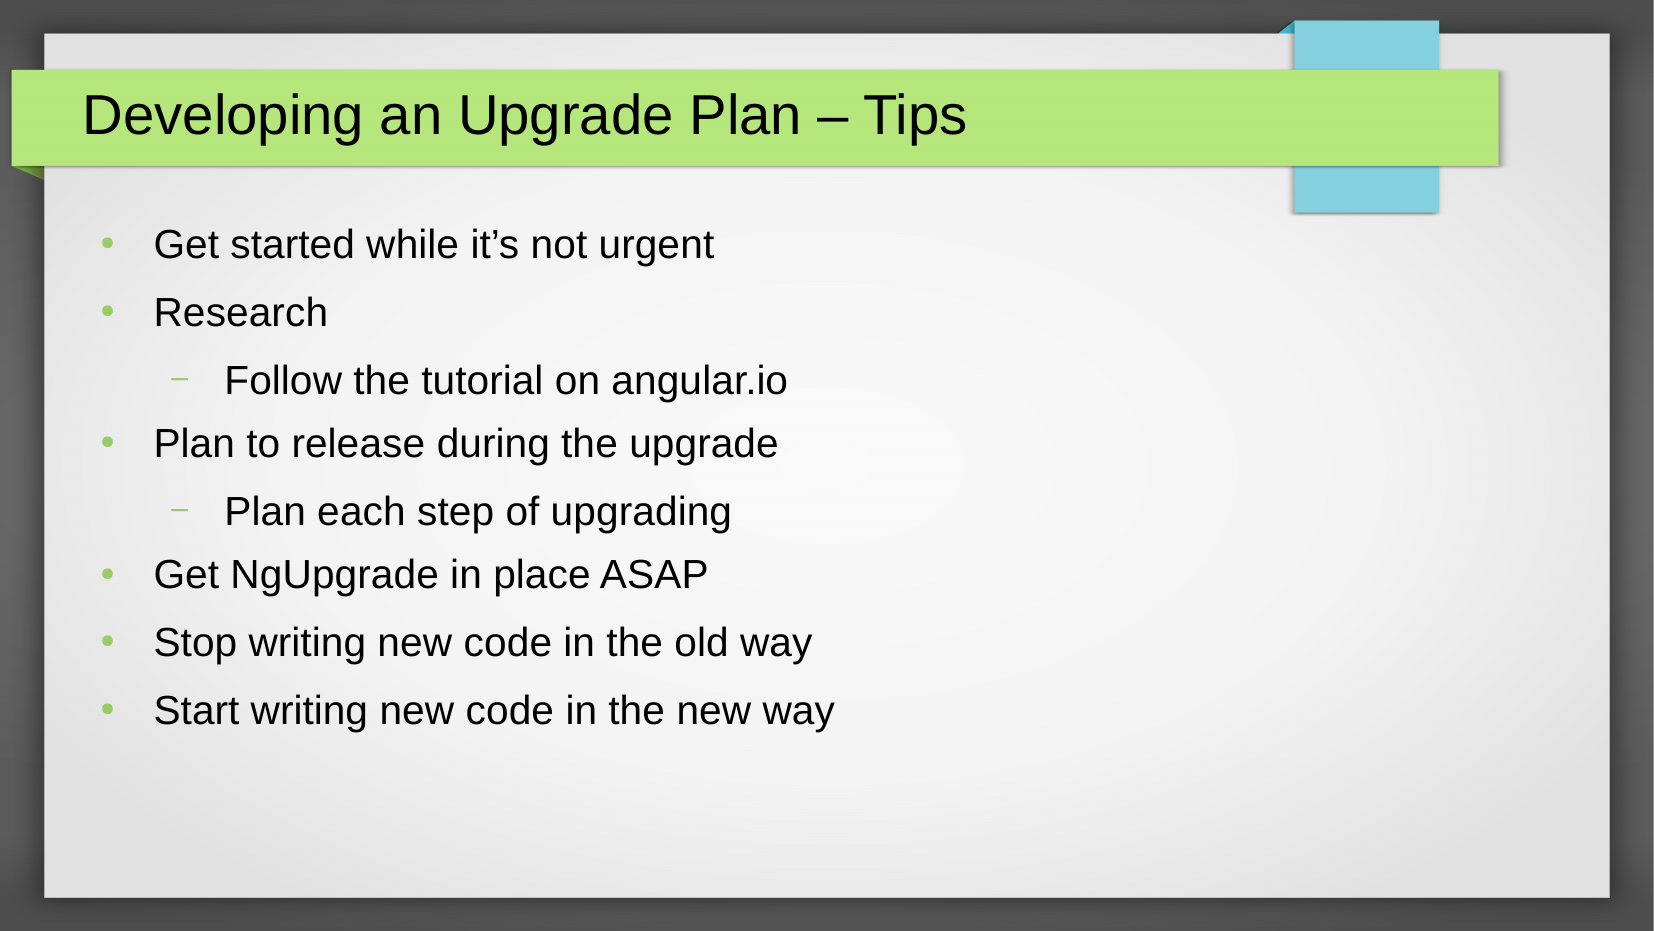

# Developing an Upgrade Plan – Tips
Get started while it’s not urgent
Research
Follow the tutorial on angular.io
Plan to release during the upgrade
Plan each step of upgrading
Get NgUpgrade in place ASAP
Stop writing new code in the old way
Start writing new code in the new way